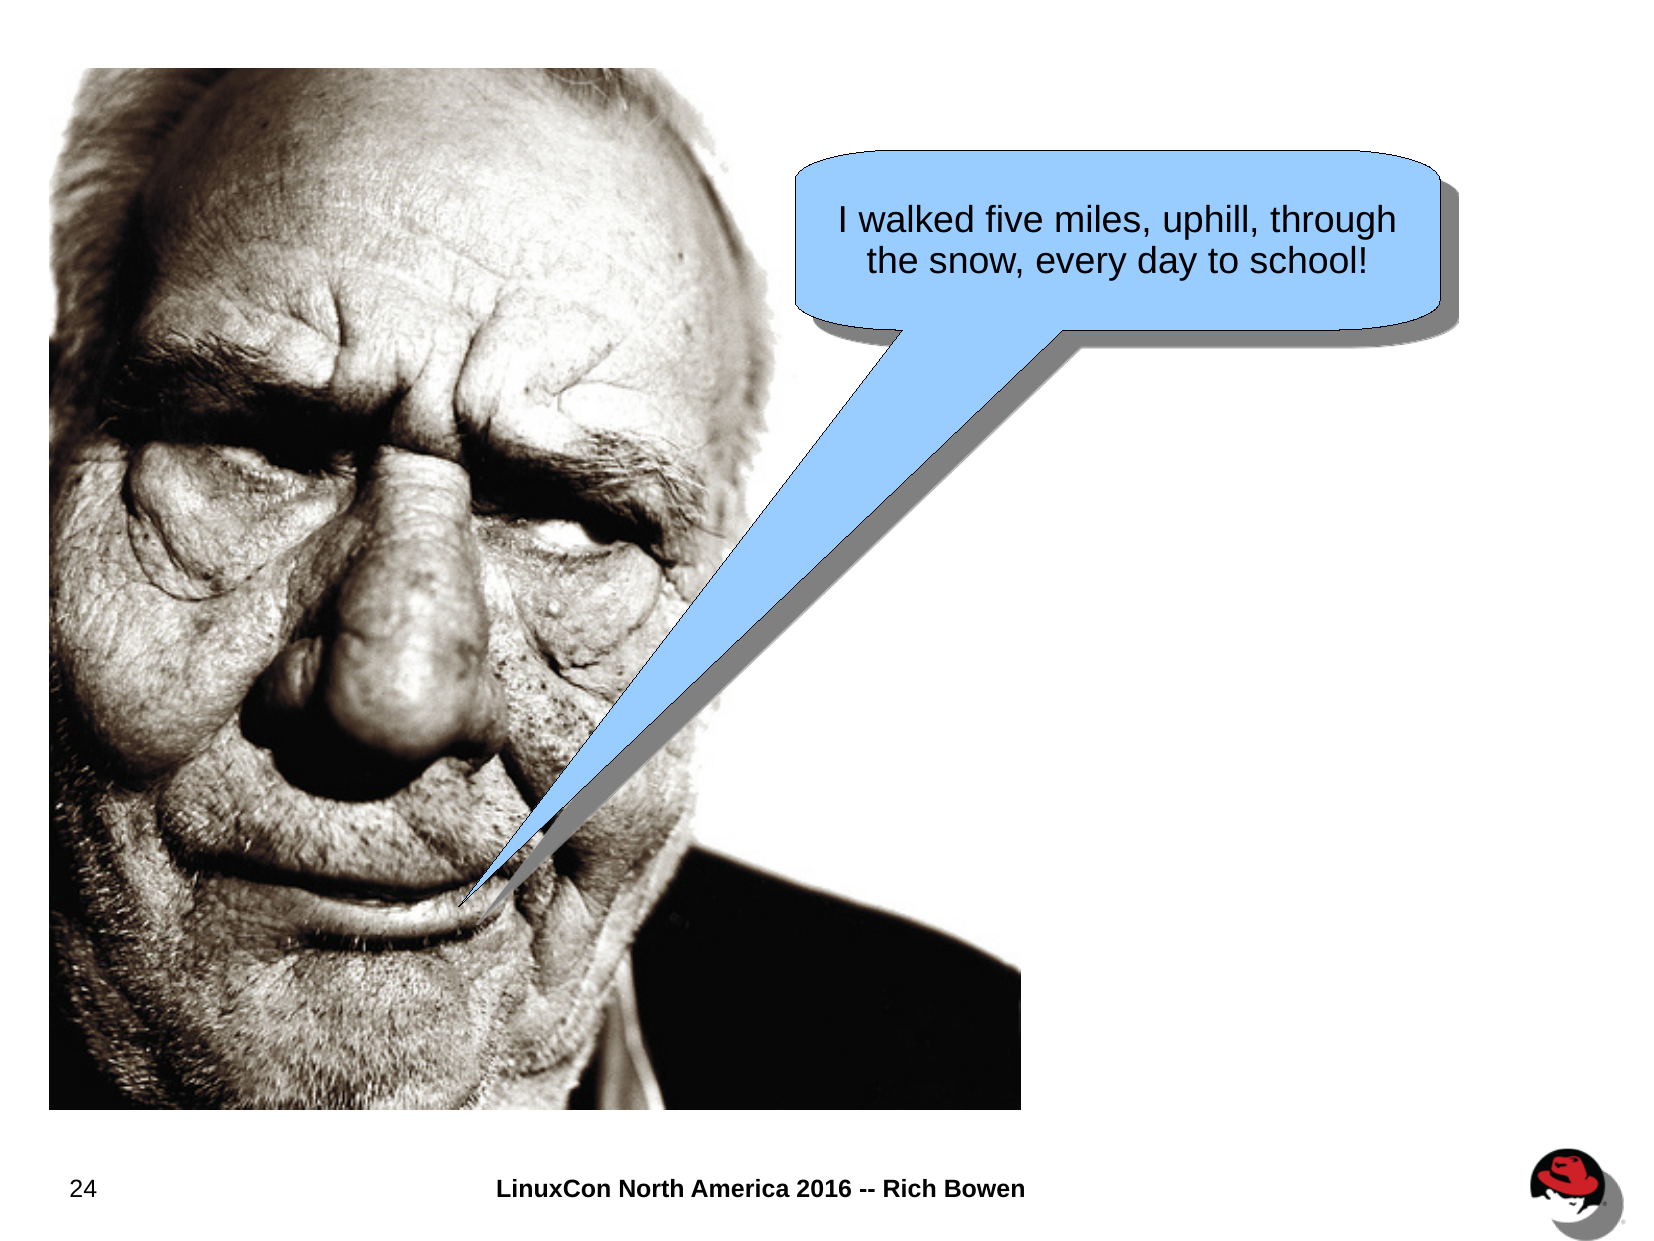

#
I walked five miles, uphill, through
the snow, every day to school!